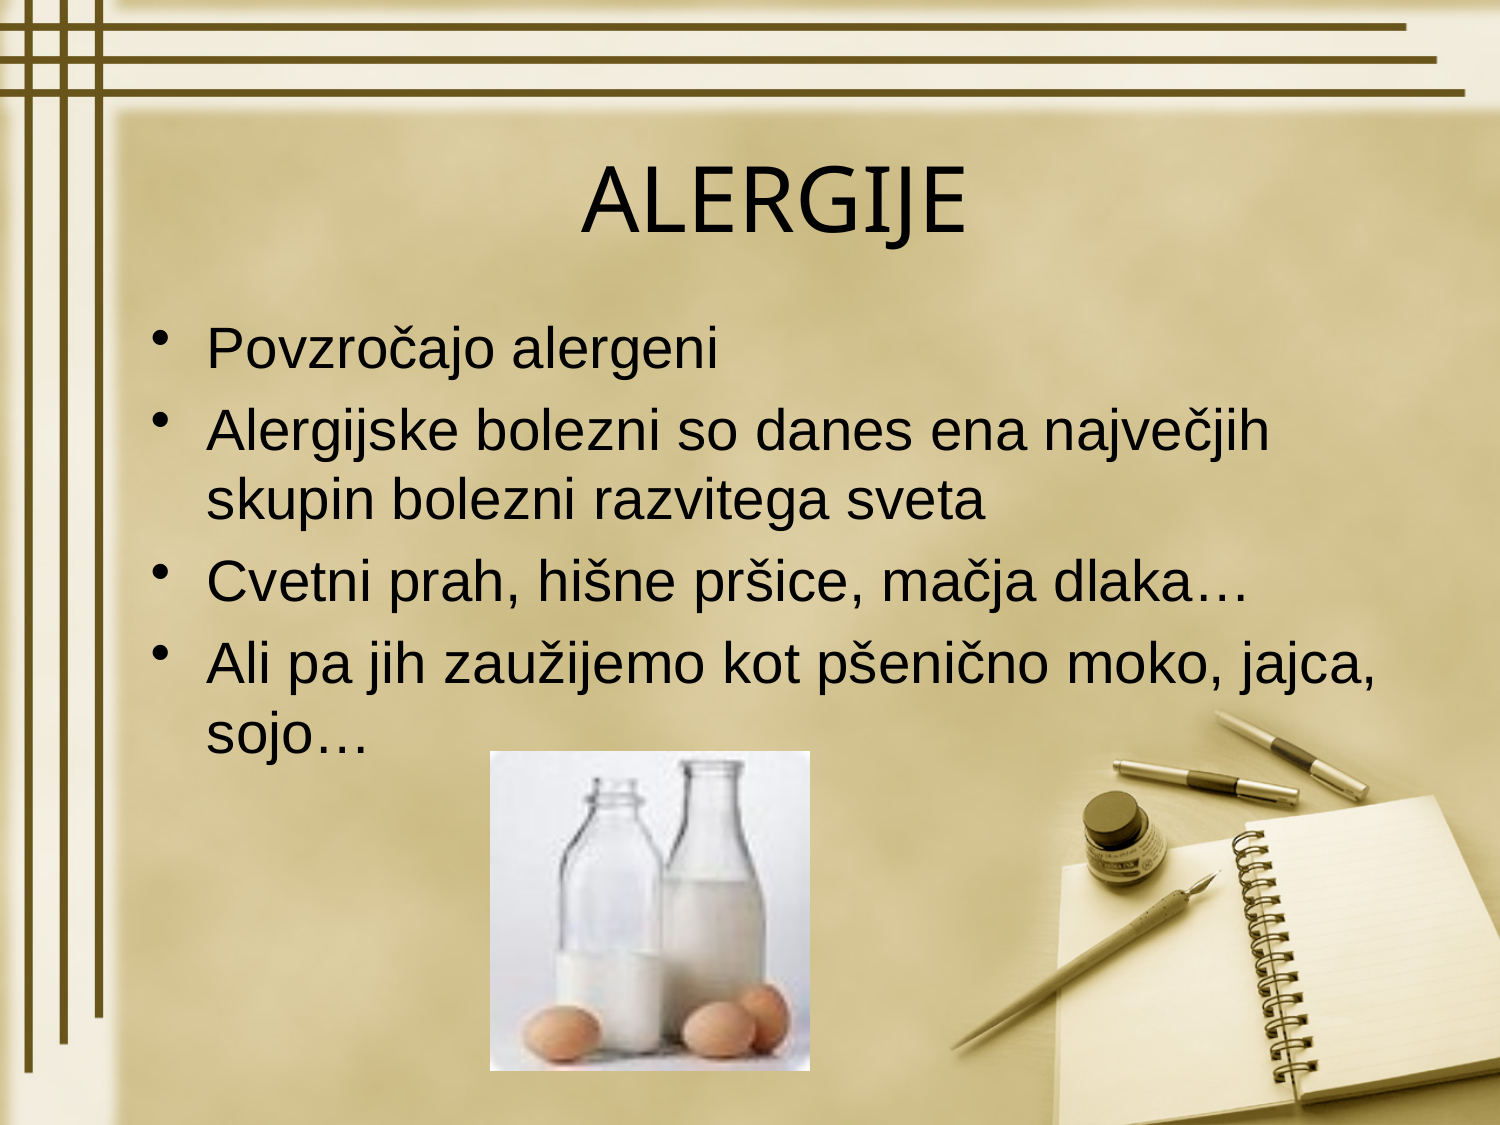

# ALERGIJE
Povzročajo alergeni
Alergijske bolezni so danes ena največjih skupin bolezni razvitega sveta
Cvetni prah, hišne pršice, mačja dlaka…
Ali pa jih zaužijemo kot pšenično moko, jajca, sojo…